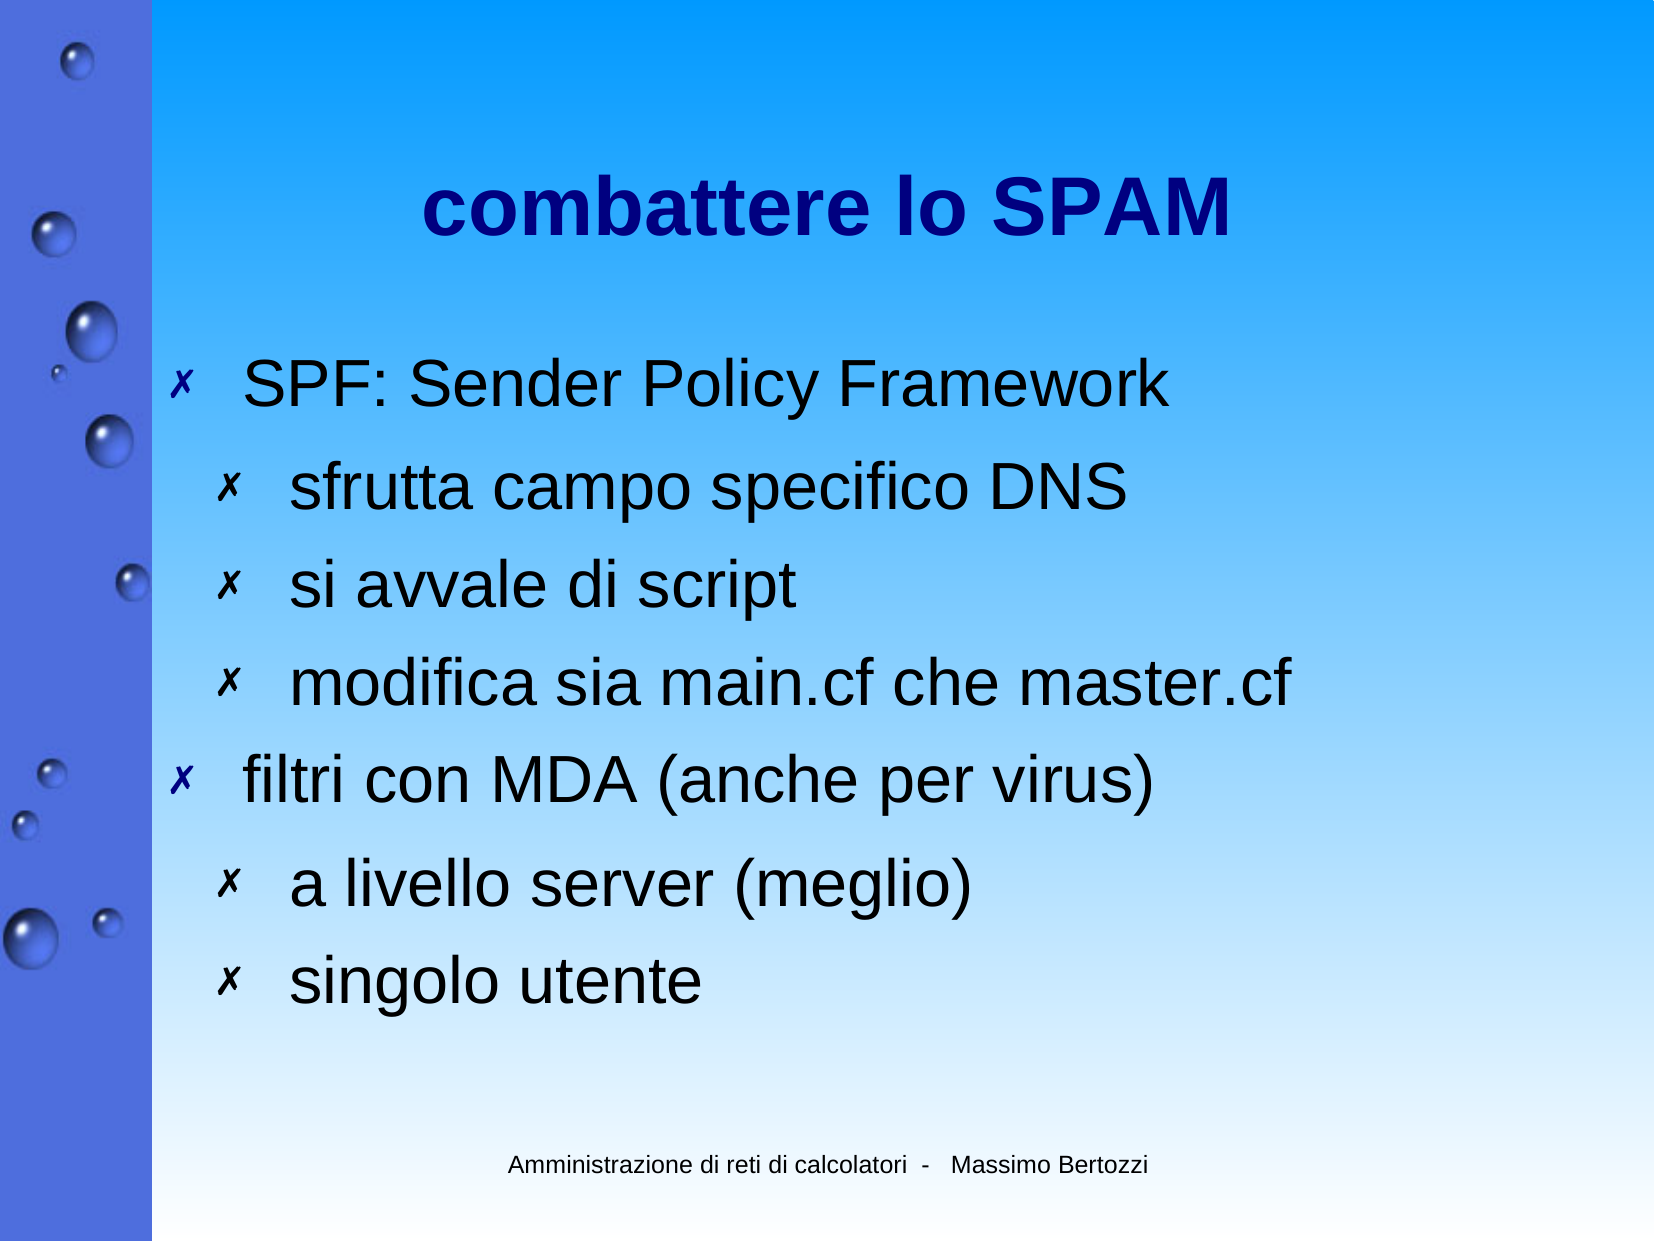

# combattere lo SPAM
SPF: Sender Policy Framework
sfrutta campo specifico DNS
si avvale di script
modifica sia main.cf che master.cf
filtri con MDA (anche per virus)
a livello server (meglio)
singolo utente